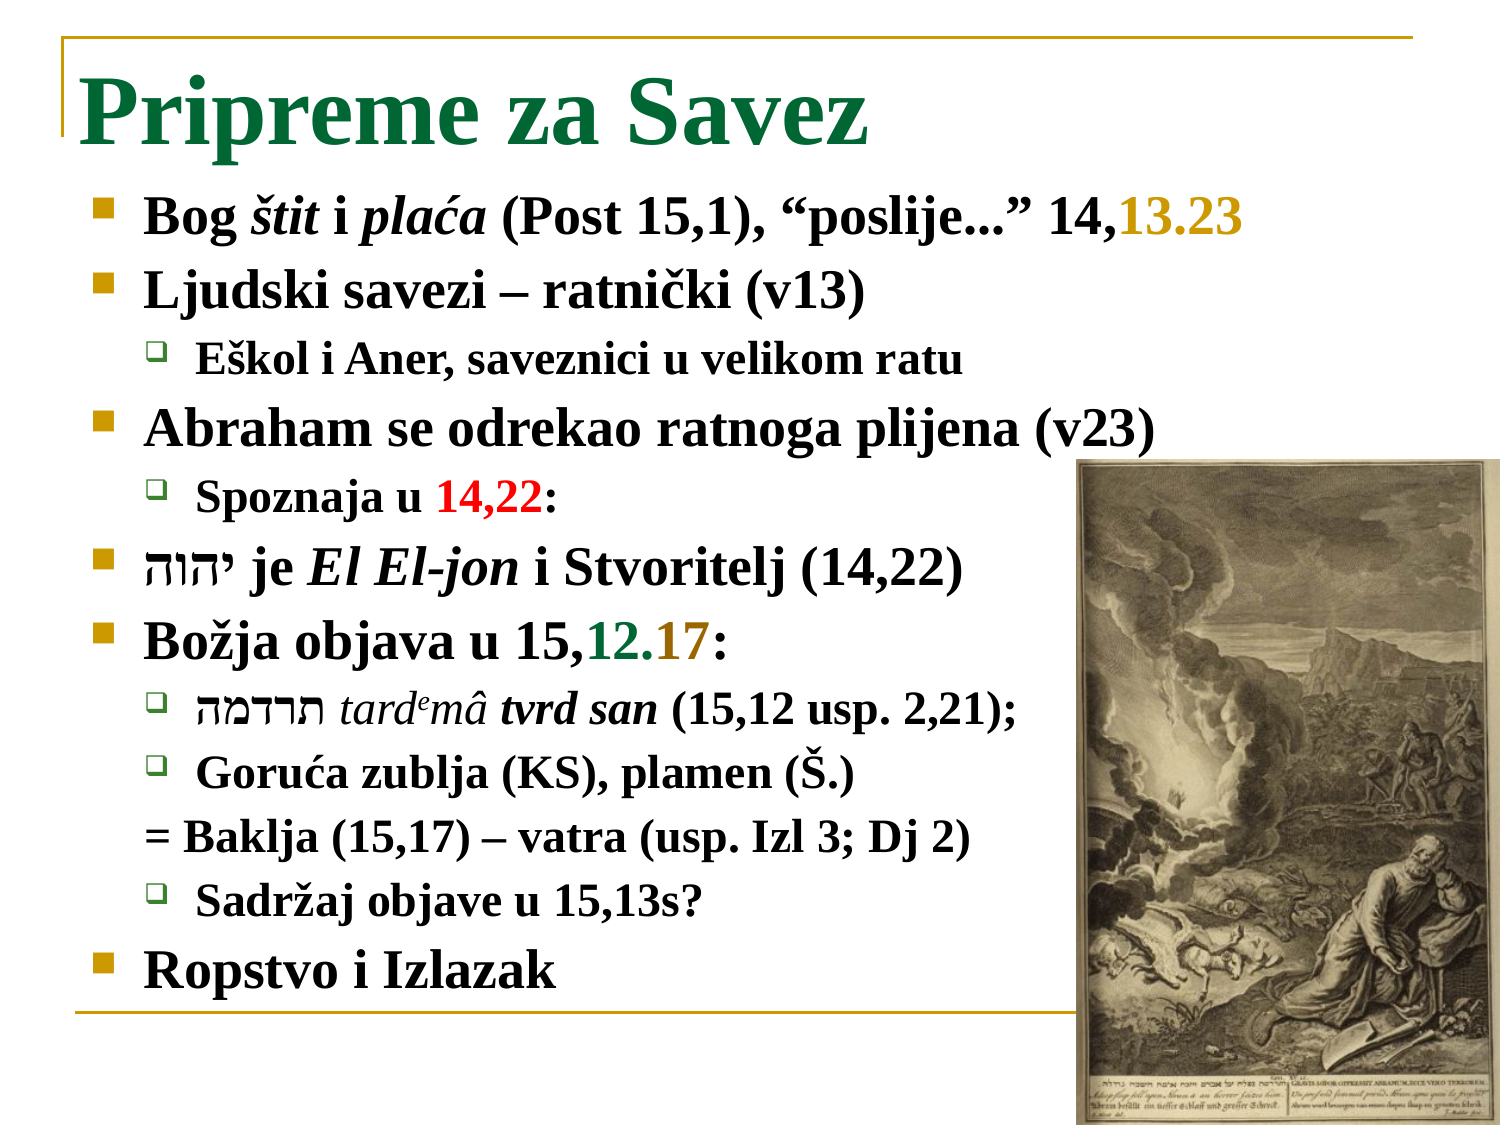

# Pripreme za Savez
Bog štit i plaća (Post 15,1), “poslije...” 14,13.23
Ljudski savezi – ratnički (v13)
Eškol i Aner, saveznici u velikom ratu
Abraham se odrekao ratnoga plijena (v23)
Spoznaja u 14,22:
יהוה je El El-jon i Stvoritelj (14,22)
Božja objava u 15,12.17:
תרדמה tardemâ tvrd san (15,12 usp. 2,21);
Goruća zublja (KS), plamen (Š.)
= Baklja (15,17) – vatra (usp. Izl 3; Dj 2)
Sadržaj objave u 15,13s?
Ropstvo i Izlazak